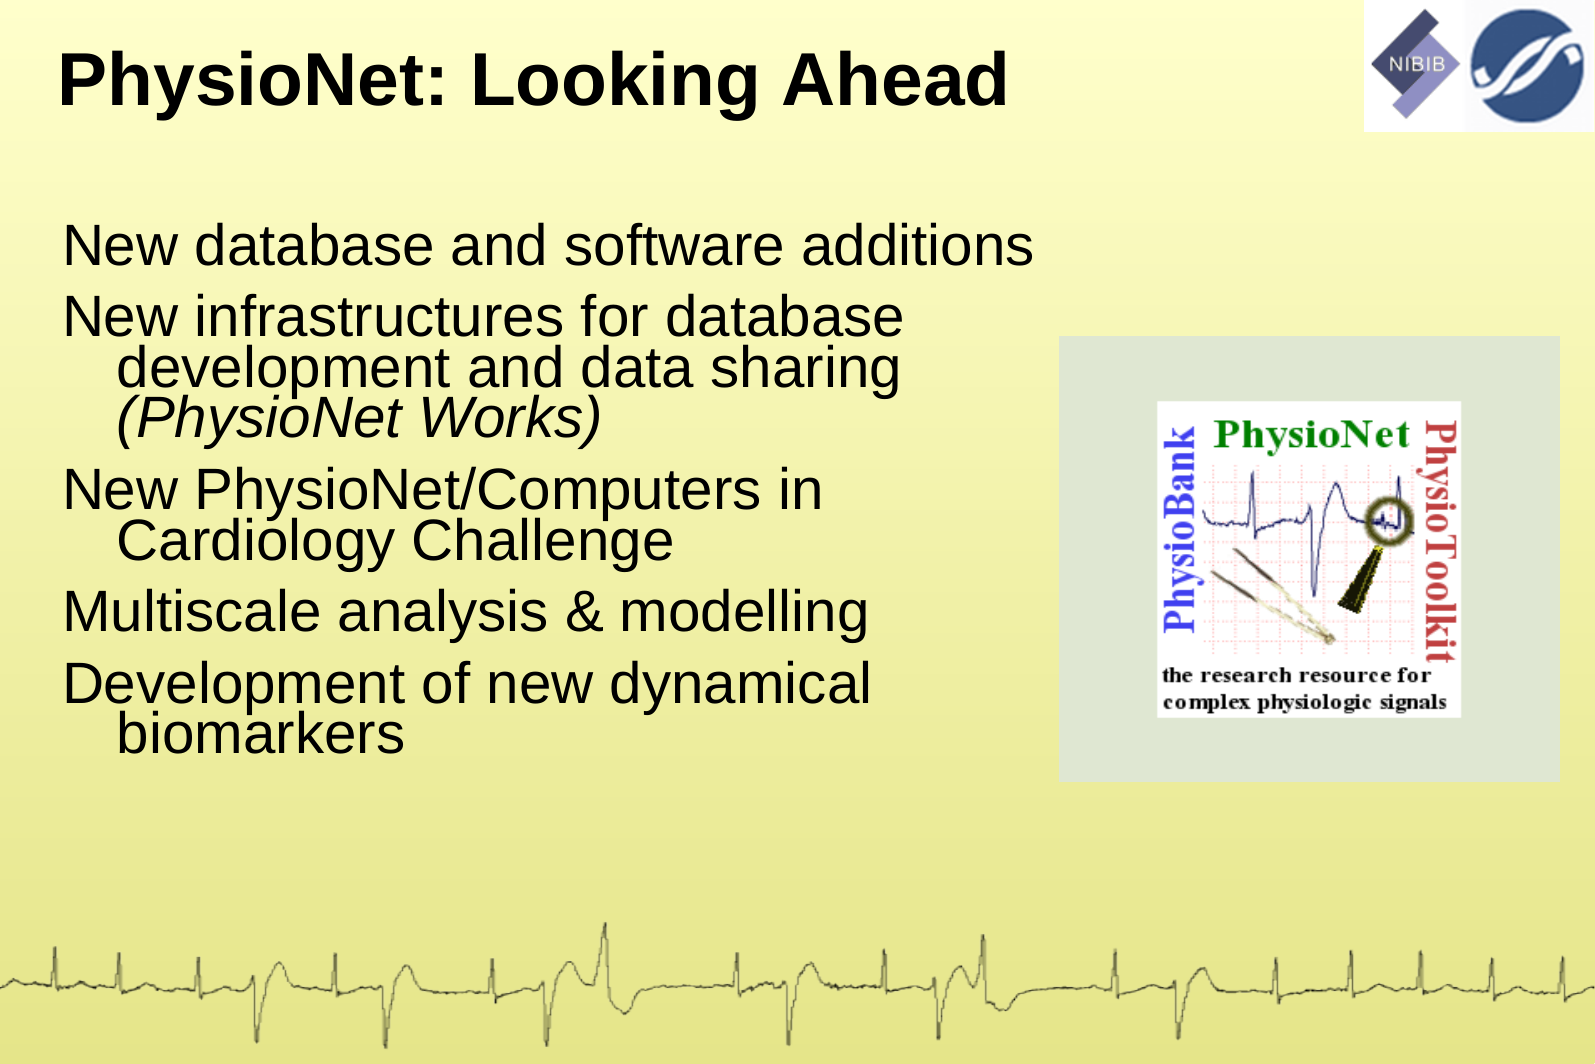

# PhysioNet: Looking Ahead
New database and software additions
New infrastructures for database development and data sharing (PhysioNet Works)
New PhysioNet/Computers in Cardiology Challenge
Multiscale analysis & modelling
Development of new dynamical biomarkers